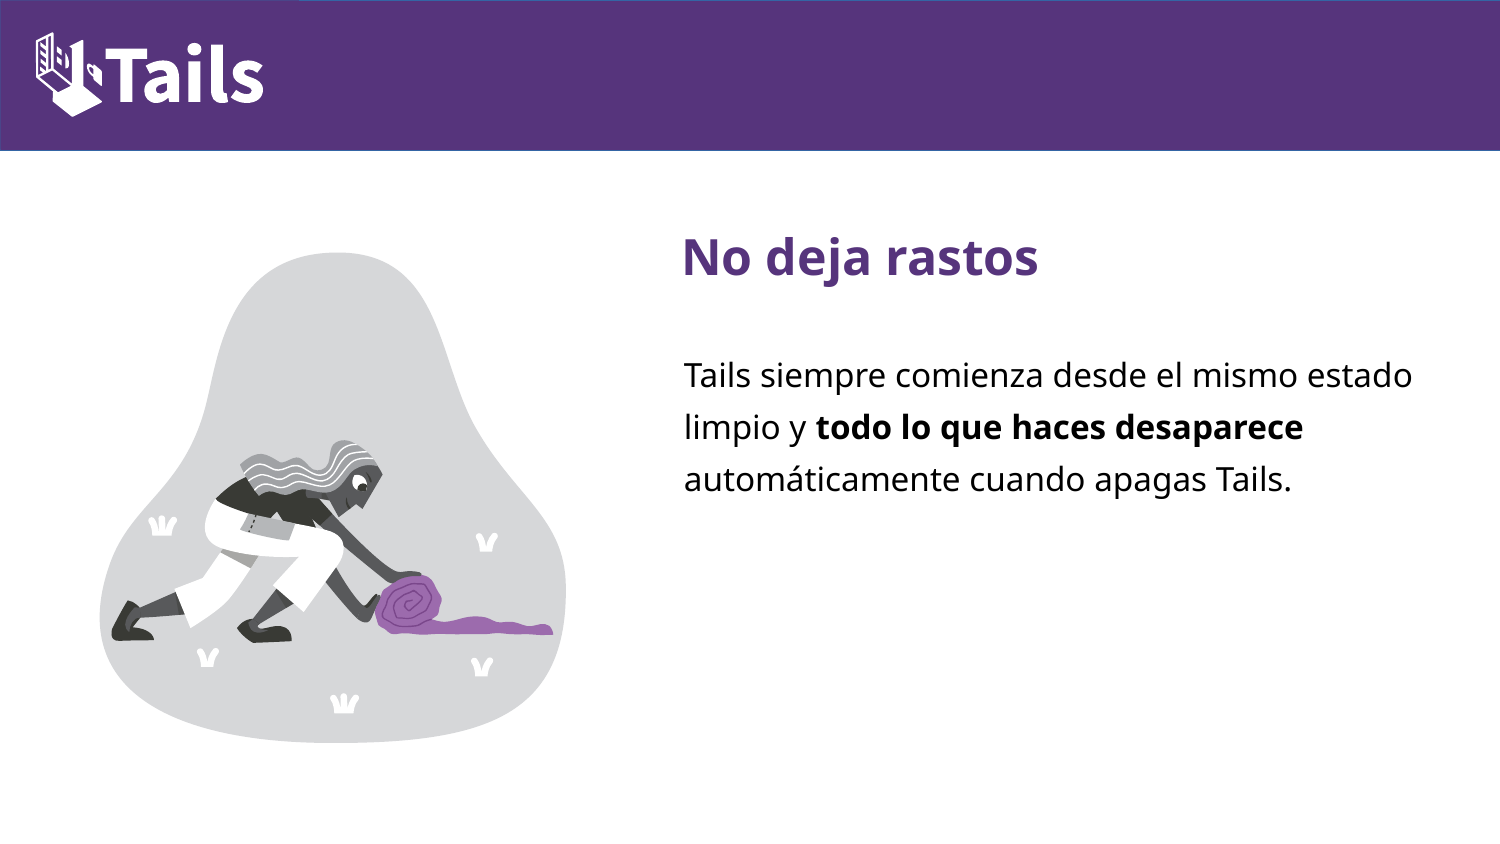

# No deja rastos
Tails siempre comienza desde el mismo estado limpio y todo lo que haces desaparece automáticamente cuando apagas Tails.